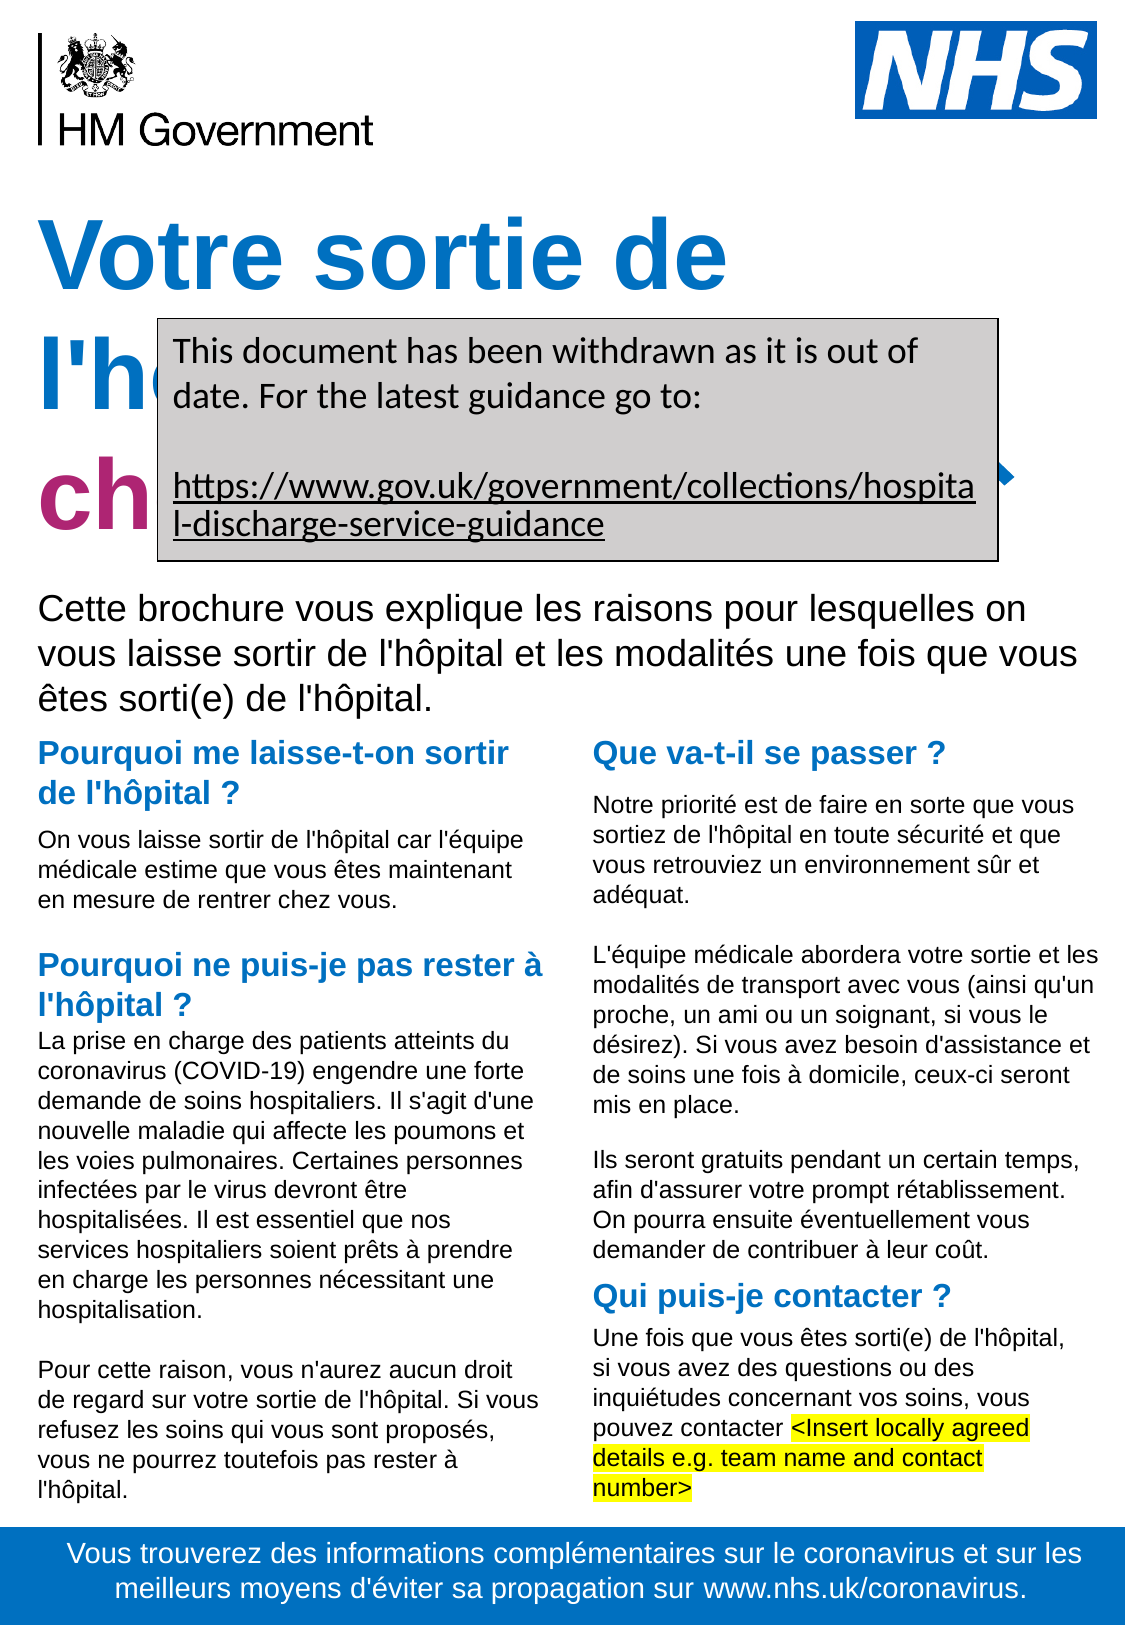

Votre sortie de l'hôpital : rentrer chez vous
This document has been withdrawn as it is out of date. For the latest guidance go to:
https://www.gov.uk/government/collections/hospital-discharge-service-guidance
Cette brochure vous explique les raisons pour lesquelles on vous laisse sortir de l'hôpital et les modalités une fois que vous êtes sorti(e) de l'hôpital.
Pourquoi me laisse-t-on sortir de l'hôpital ?
On vous laisse sortir de l'hôpital car l'équipe médicale estime que vous êtes maintenant en mesure de rentrer chez vous.
Pourquoi ne puis-je pas rester à l'hôpital ?
Que va-t-il se passer ?
Notre priorité est de faire en sorte que vous sortiez de l'hôpital en toute sécurité et que vous retrouviez un environnement sûr et adéquat.
L'équipe médicale abordera votre sortie et les modalités de transport avec vous (ainsi qu'un proche, un ami ou un soignant, si vous le désirez). Si vous avez besoin d'assistance et de soins une fois à domicile, ceux-ci seront mis en place.
Ils seront gratuits pendant un certain temps, afin d'assurer votre prompt rétablissement. On pourra ensuite éventuellement vous demander de contribuer à leur coût.
La prise en charge des patients atteints du coronavirus (COVID-19) engendre une forte demande de soins hospitaliers. Il s'agit d'une nouvelle maladie qui affecte les poumons et les voies pulmonaires. Certaines personnes infectées par le virus devront être hospitalisées. Il est essentiel que nos services hospitaliers soient prêts à prendre en charge les personnes nécessitant une hospitalisation.
Pour cette raison, vous n'aurez aucun droit de regard sur votre sortie de l'hôpital. Si vous refusez les soins qui vous sont proposés, vous ne pourrez toutefois pas rester à l'hôpital.
Qui puis-je contacter ?
Une fois que vous êtes sorti(e) de l'hôpital, si vous avez des questions ou des inquiétudes concernant vos soins, vous pouvez contacter <Insert locally agreed details e.g. team name and contact number>